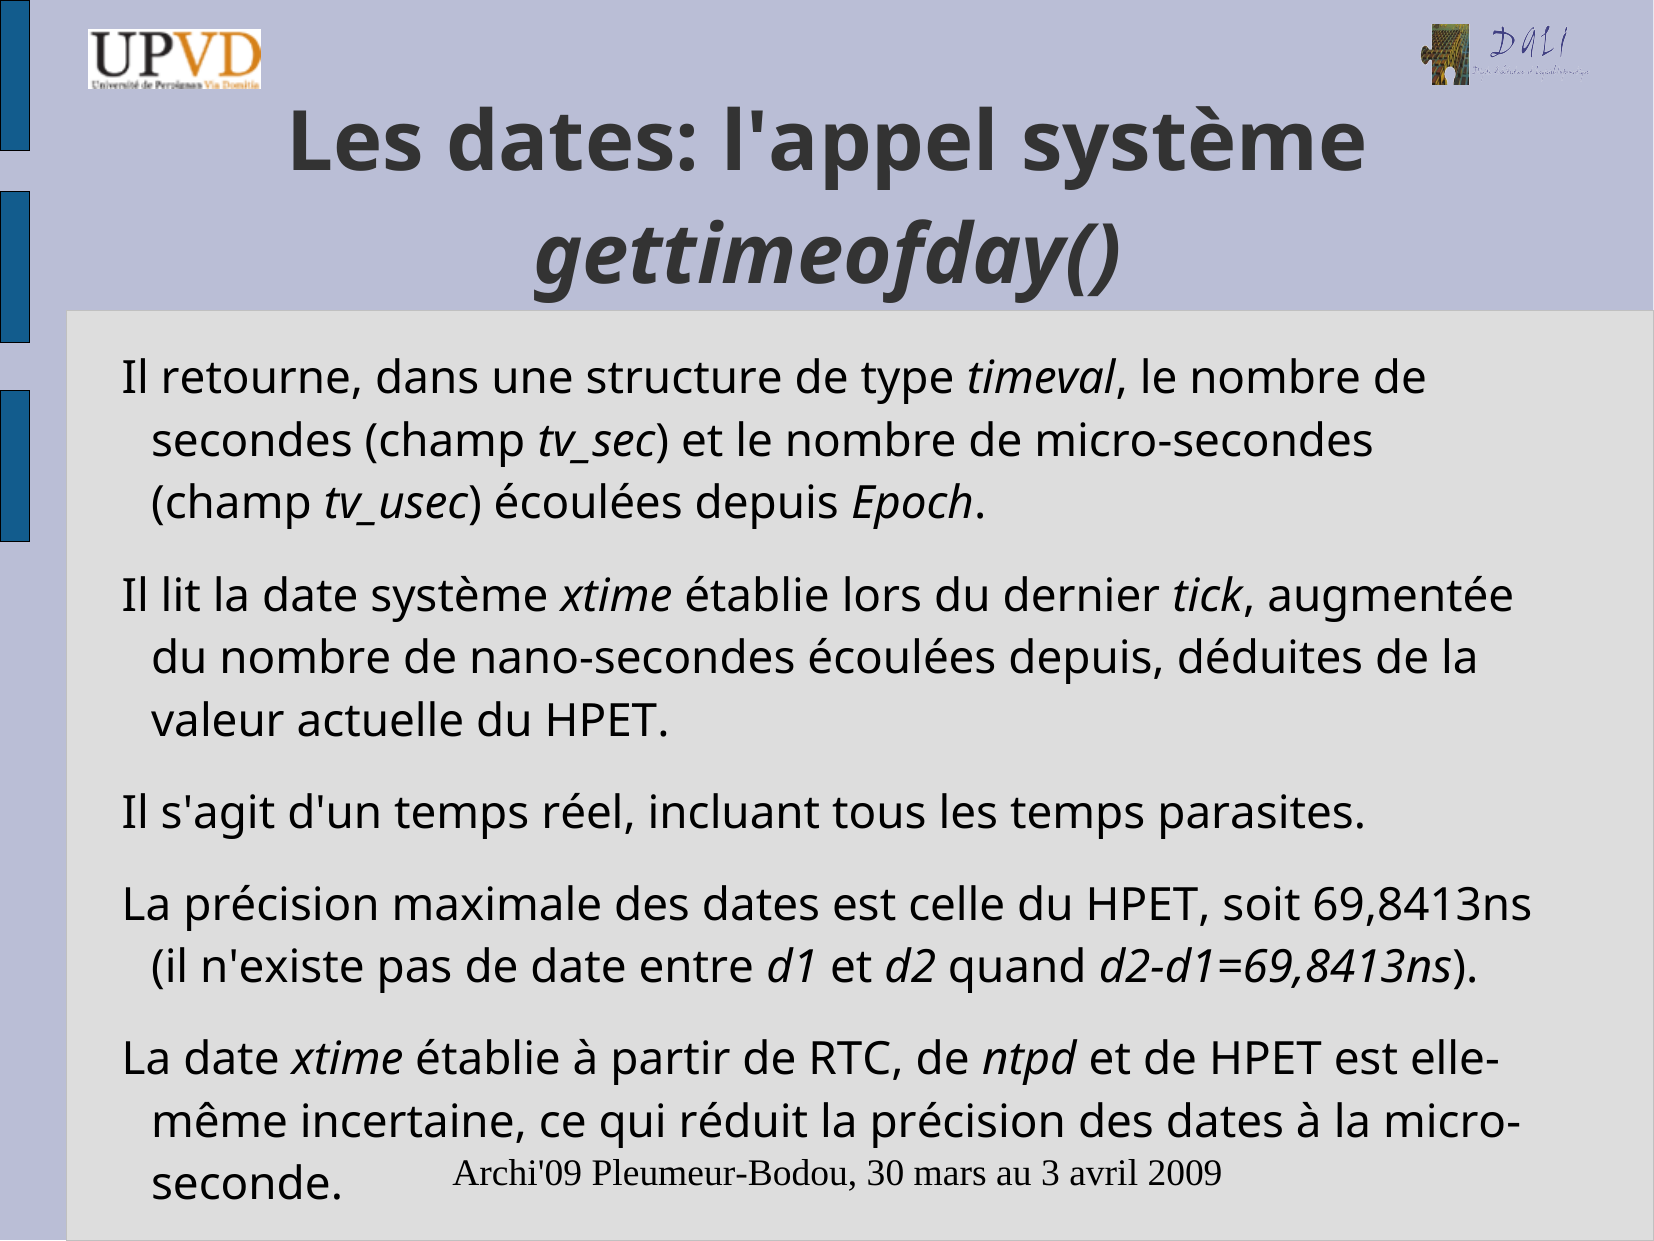

# Les dates: l'appel système gettimeofday()
Il retourne, dans une structure de type timeval, le nombre de secondes (champ tv_sec) et le nombre de micro-secondes (champ tv_usec) écoulées depuis Epoch.
Il lit la date système xtime établie lors du dernier tick, augmentée du nombre de nano-secondes écoulées depuis, déduites de la valeur actuelle du HPET.
Il s'agit d'un temps réel, incluant tous les temps parasites.
La précision maximale des dates est celle du HPET, soit 69,8413ns (il n'existe pas de date entre d1 et d2 quand d2-d1=69,8413ns).
La date xtime établie à partir de RTC, de ntpd et de HPET est elle-même incertaine, ce qui réduit la précision des dates à la micro-seconde.
Archi'09 Pleumeur-Bodou, 30 mars au 3 avril 2009